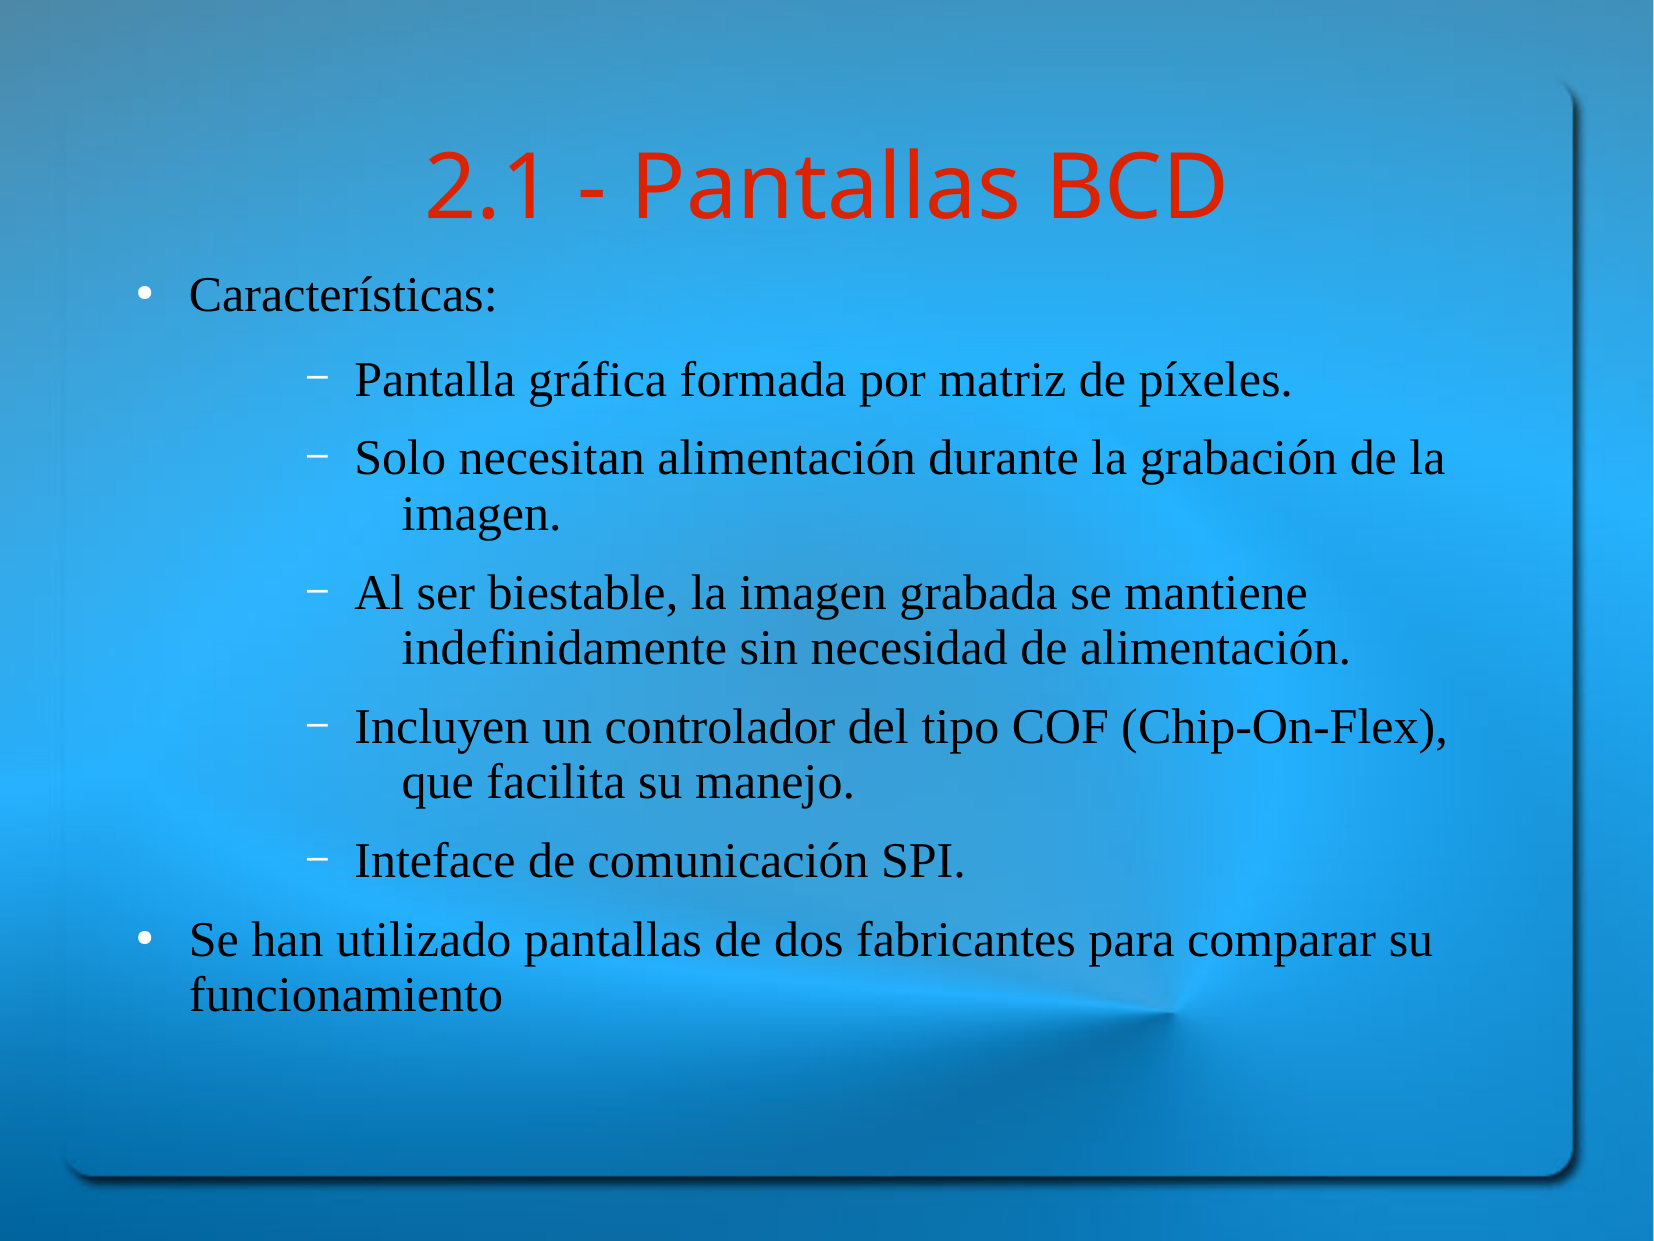

# 2.1 - Pantallas BCD
Características:
Pantalla gráfica formada por matriz de píxeles.
Solo necesitan alimentación durante la grabación de la imagen.
Al ser biestable, la imagen grabada se mantiene indefinidamente sin necesidad de alimentación.
Incluyen un controlador del tipo COF (Chip-On-Flex), que facilita su manejo.
Inteface de comunicación SPI.
Se han utilizado pantallas de dos fabricantes para comparar su funcionamiento